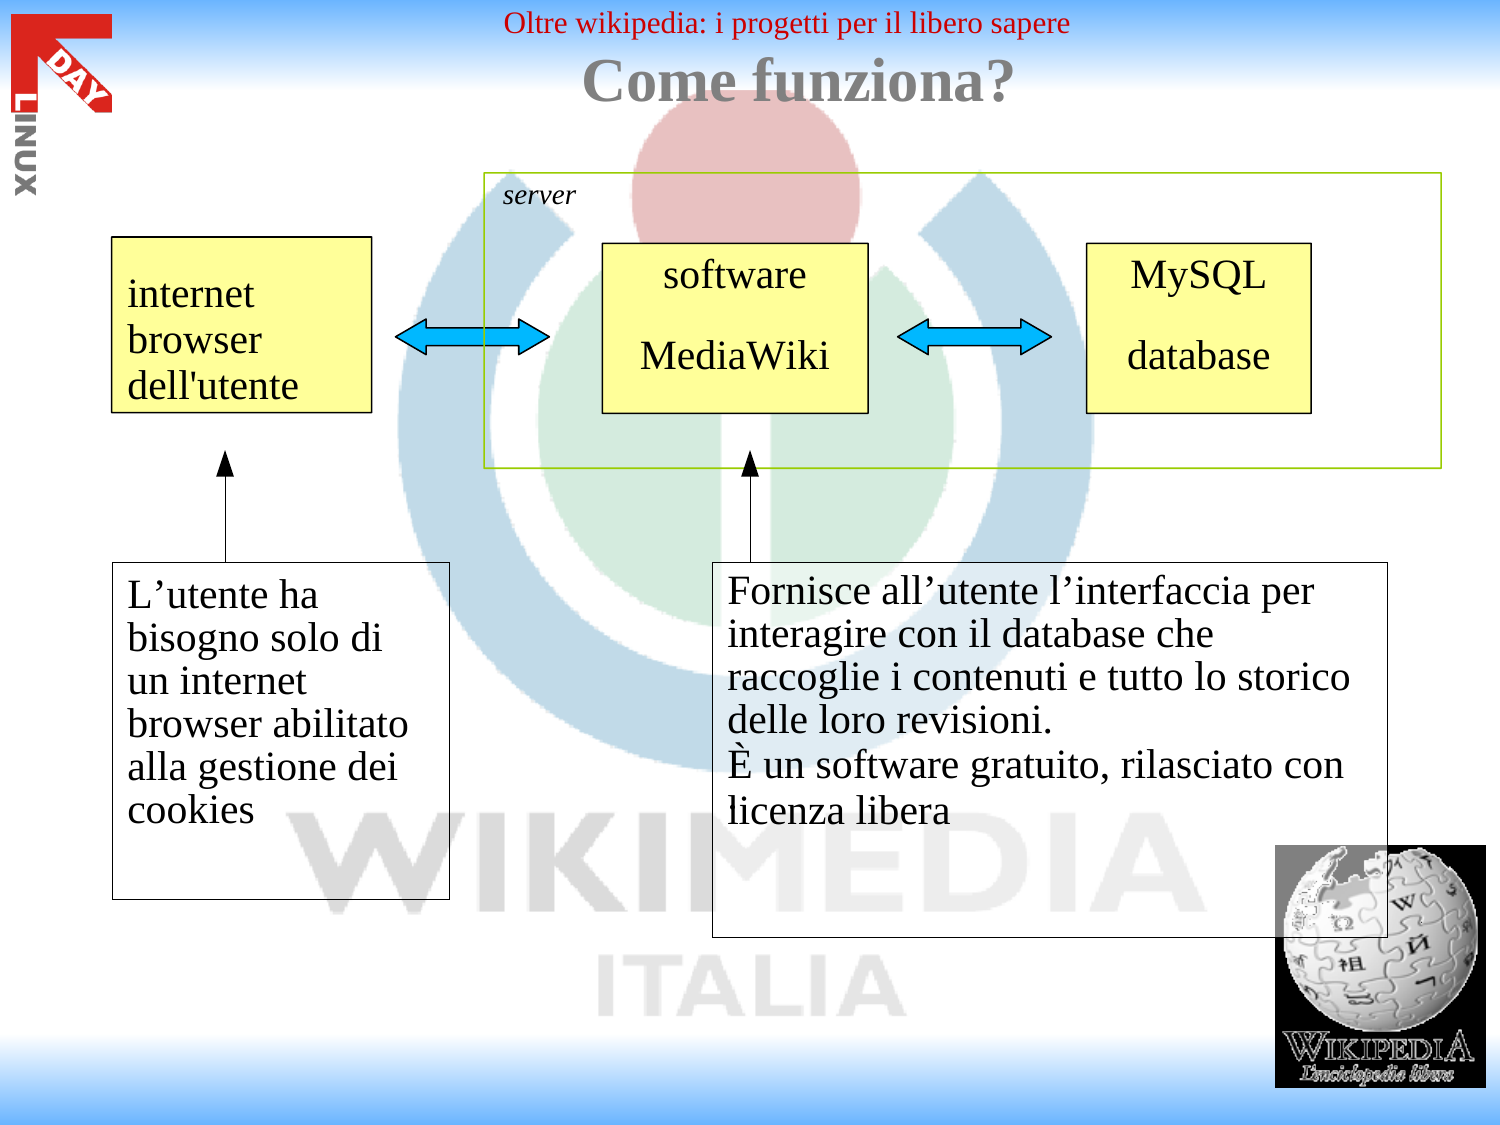

Oltre wikipedia: i progetti per il libero sapere
Come funziona?
server
software
MediaWiki
MySQL
database
internet browser dell'utente
.
Fornisce all’utente l’interfaccia per interagire con il database che raccoglie i contenuti e tutto lo storico delle loro revisioni.
È un software gratuito, rilasciato con licenza libera
L’utente ha bisogno solo di un internet browser abilitato alla gestione dei cookies